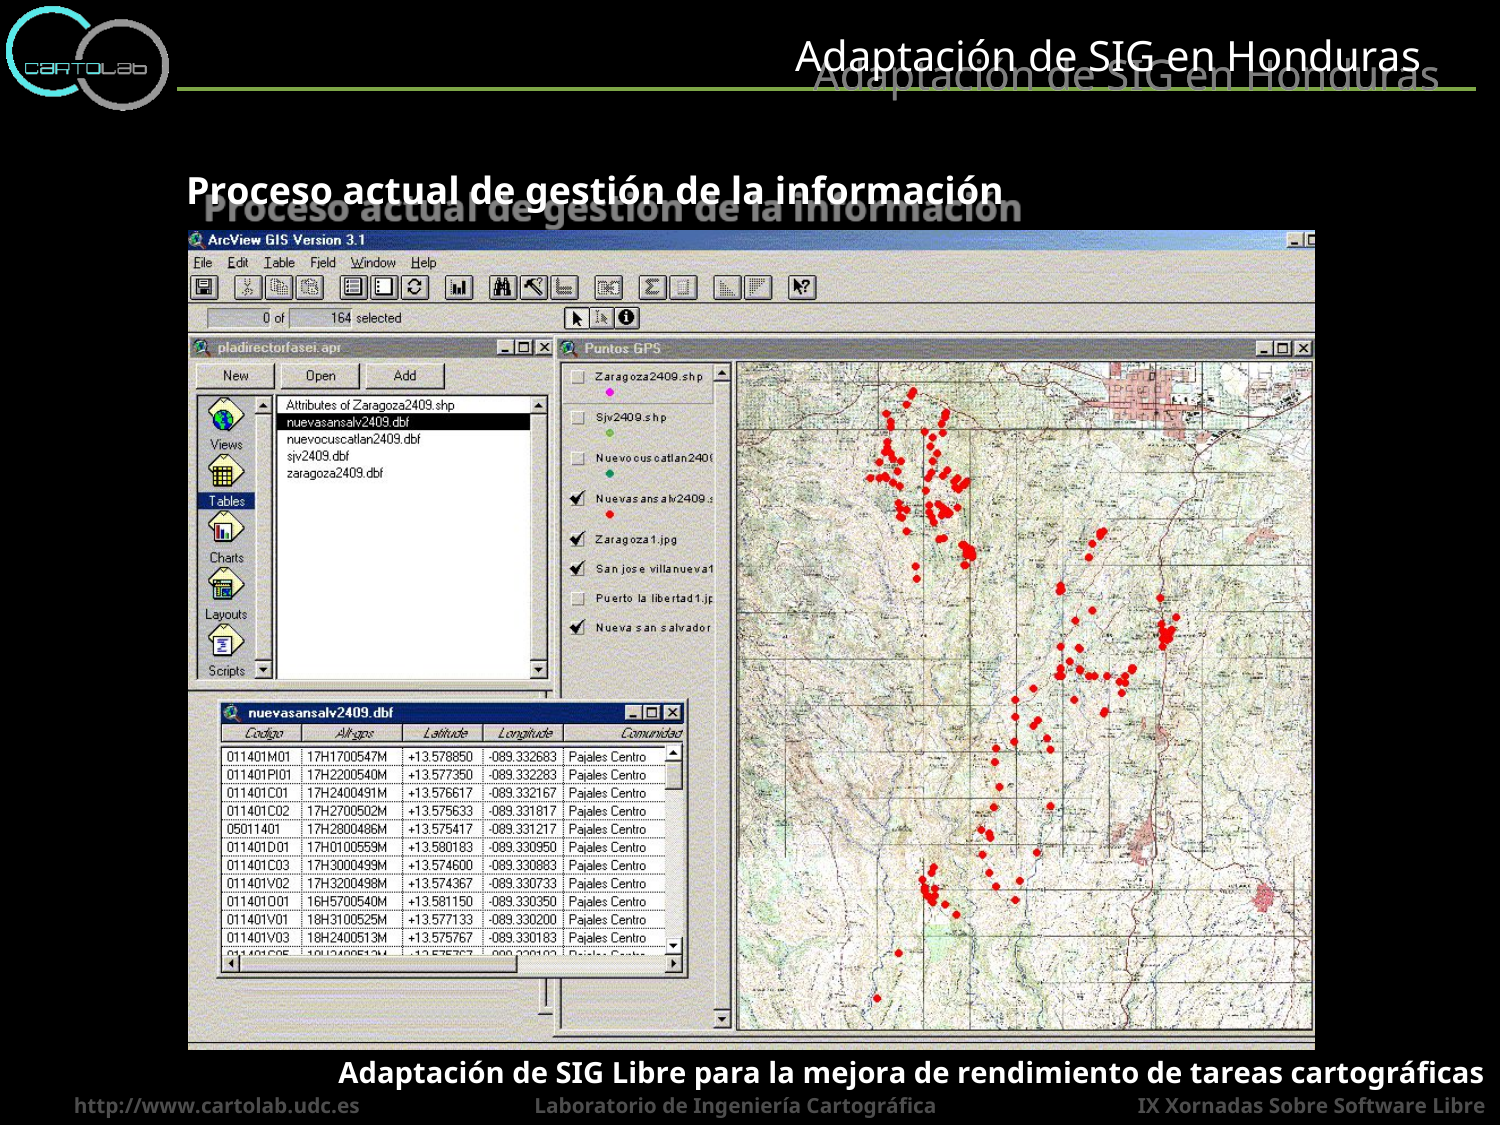

Adaptación de SIG en Honduras
Proceso actual de gestión de la información